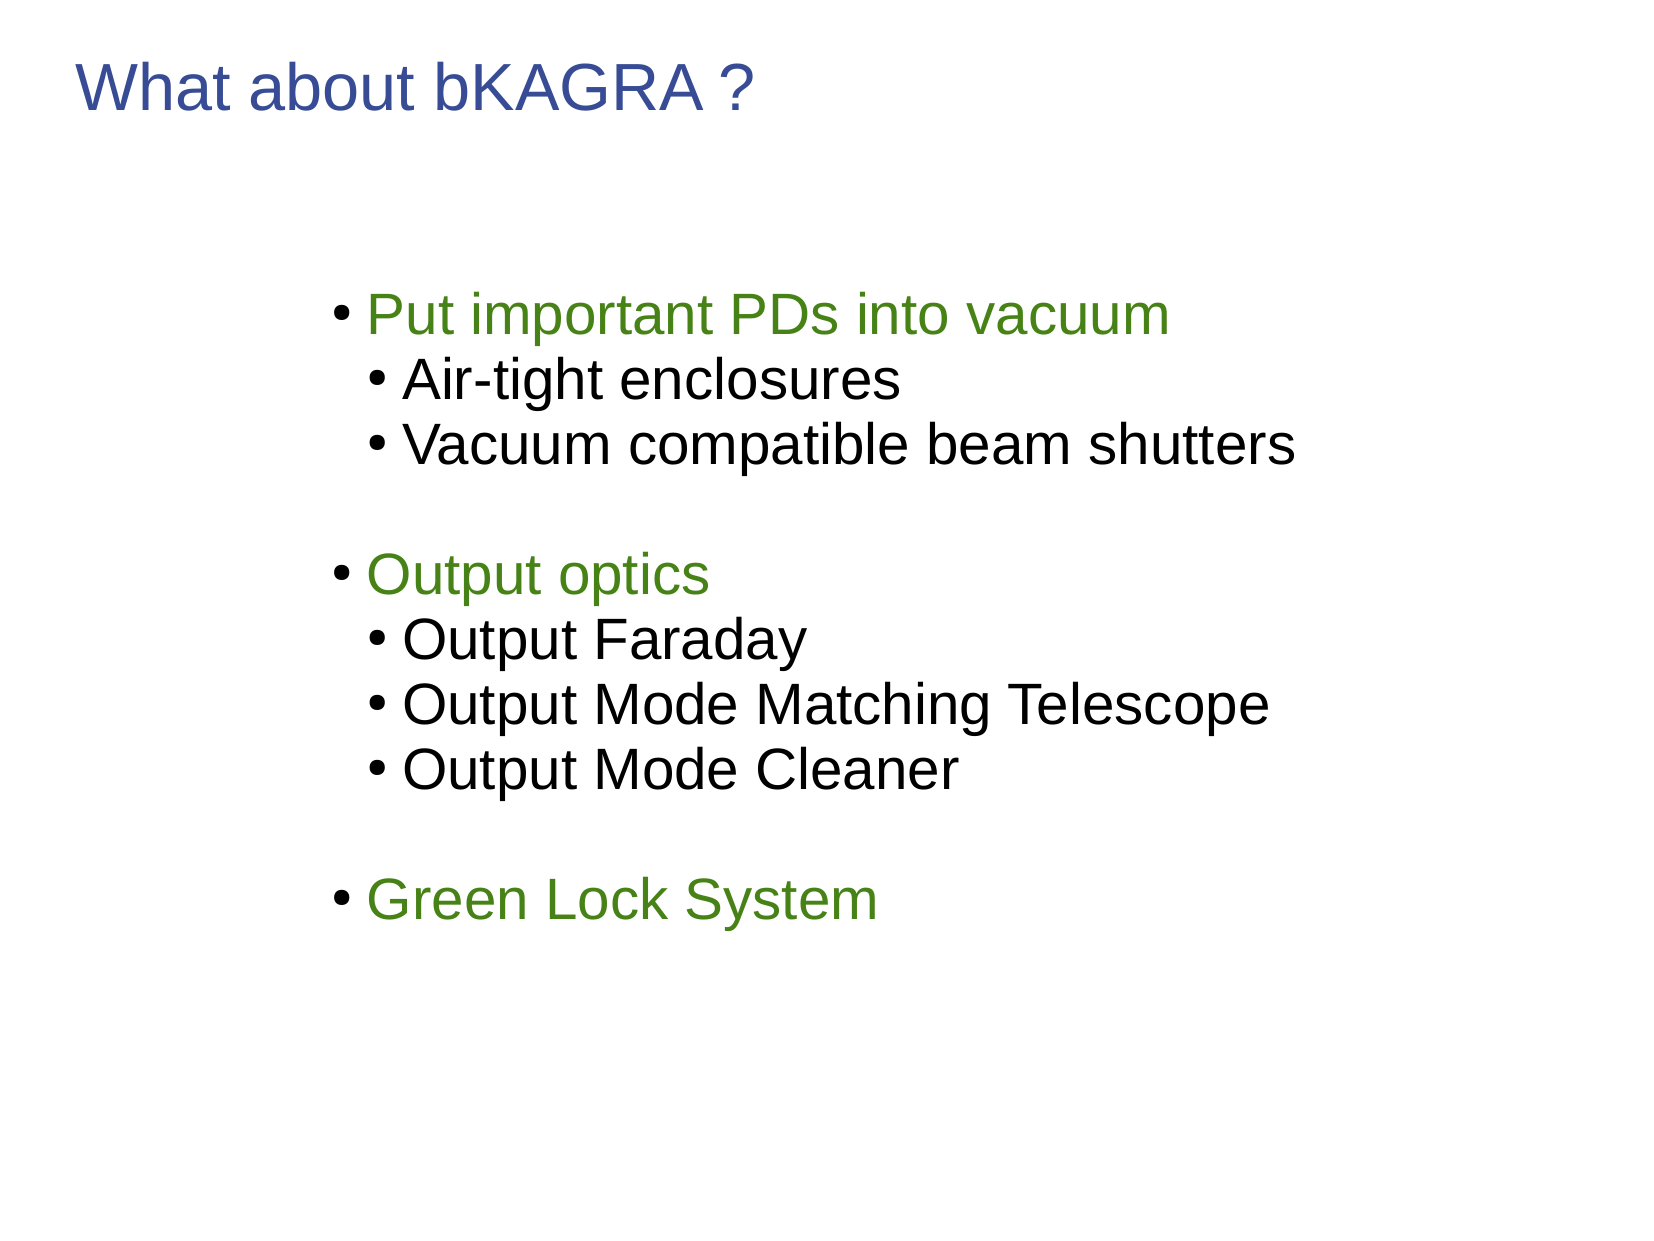

What about bKAGRA ?
Put important PDs into vacuum
Air-tight enclosures
Vacuum compatible beam shutters
Output optics
Output Faraday
Output Mode Matching Telescope
Output Mode Cleaner
Green Lock System